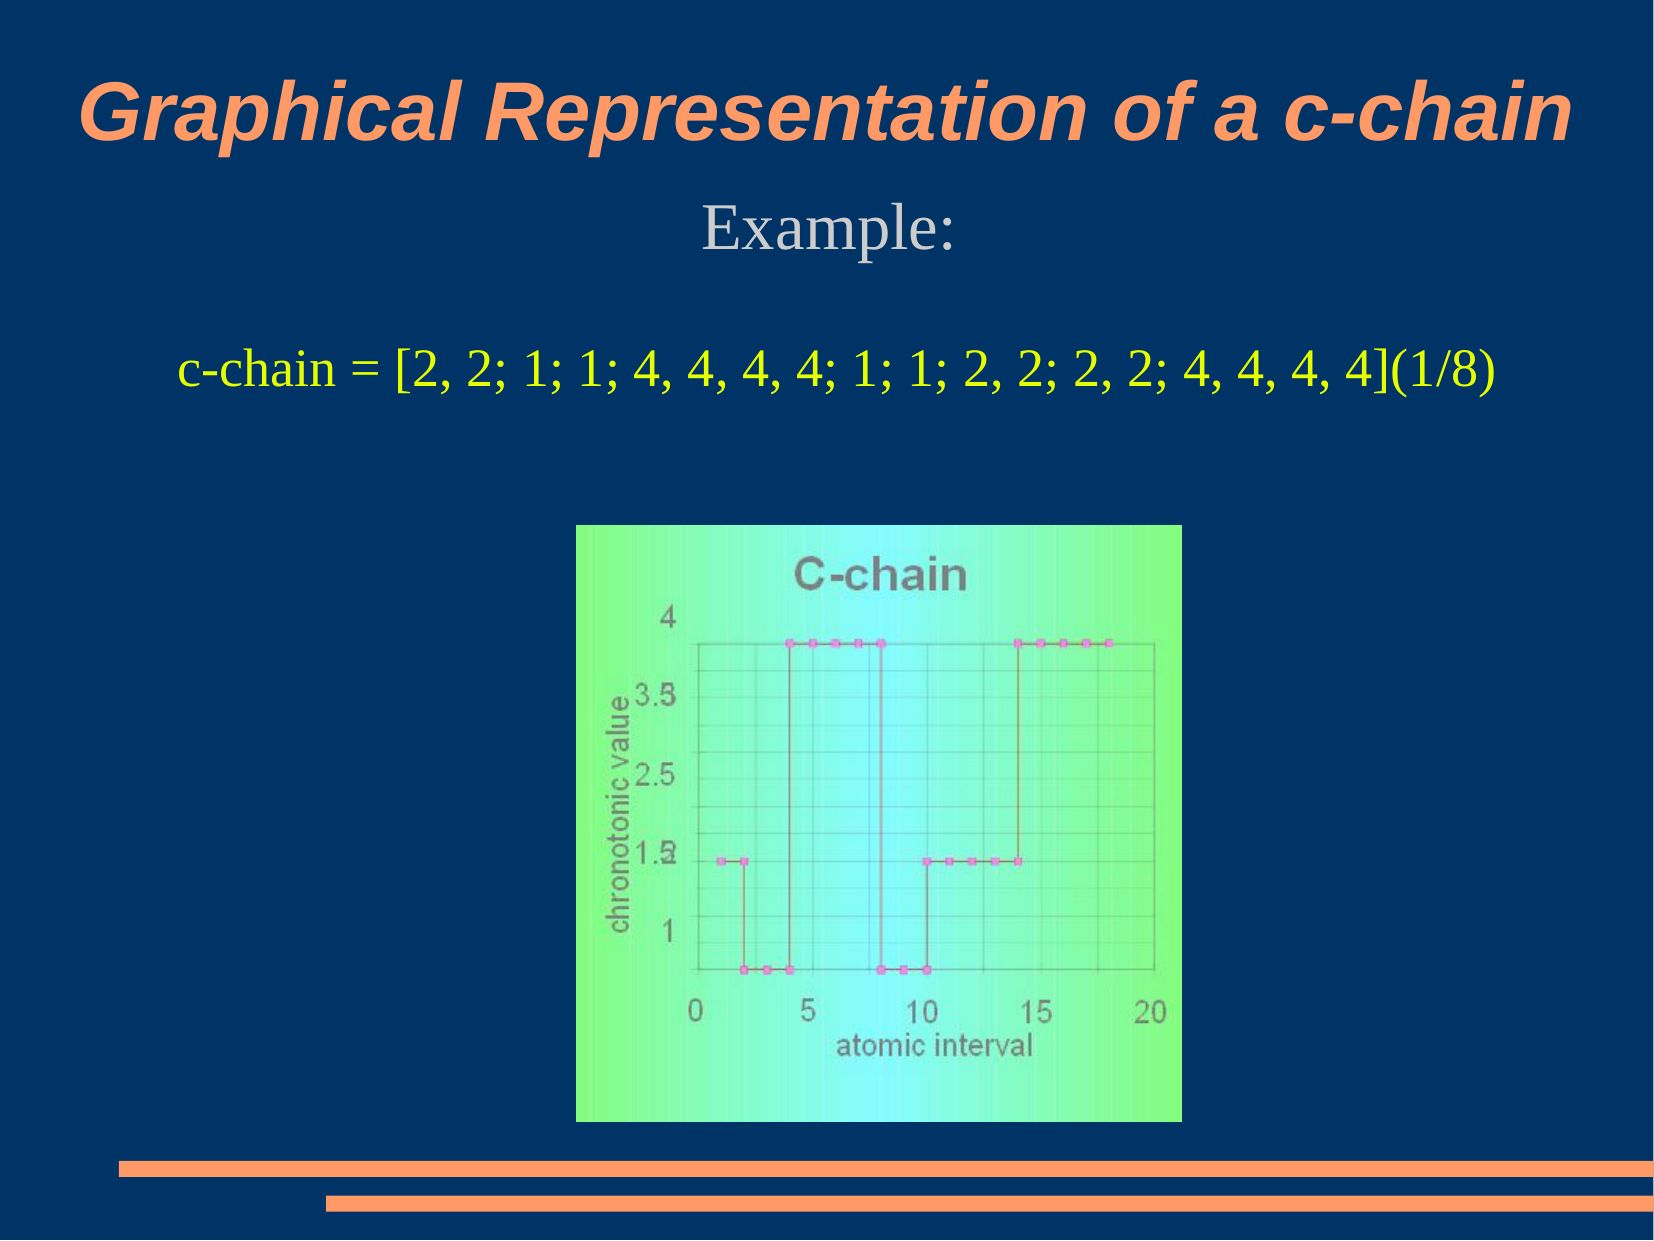

# Graphical Representation of a c-chain
Example:
c-chain = [2, 2; 1; 1; 4, 4, 4, 4; 1; 1; 2, 2; 2, 2; 4, 4, 4, 4](1/8)